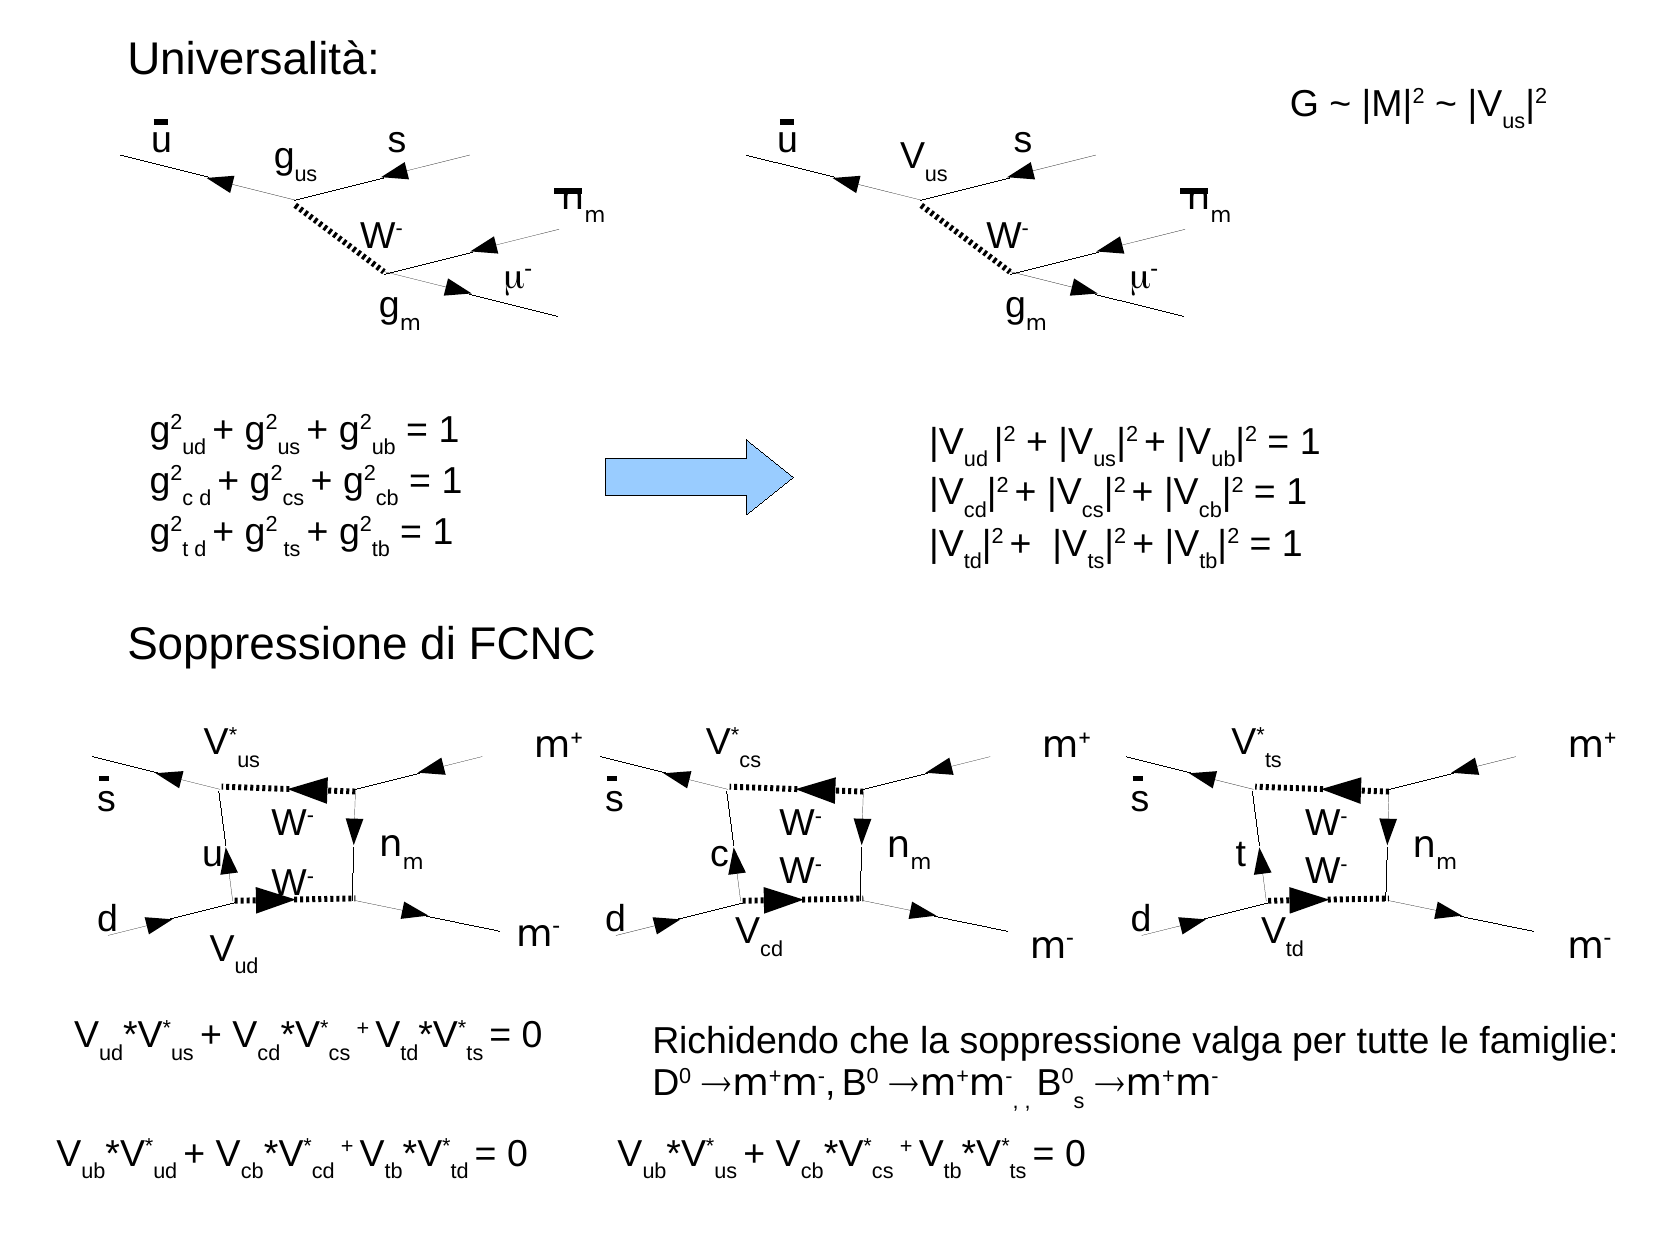

Universalità:
G ~ |M|2 ~ |Vus|2
u
s
u
s
gus
Vus
nm
nm
W-
W-
m-
m-
gm
gm
 g2ud + g2us + g2ub = 1
 g2c d + g2cs + g2cb = 1
 g2t d + g2 ts + g2tb = 1
 |Vud |2 + |Vus|2 + |Vub|2 = 1
 |Vcd|2 + |Vcs|2 + |Vcb|2 = 1
 |Vtd|2 + |Vts|2 + |Vtb|2 = 1
Soppressione di FCNC
V*us
V*cs
V*ts
m+
m+
m+
s
s
s
W-
W-
W-
nm
nm
nm
u
c
t
W-
W-
W-
d
d
d
Vcd
Vtd
m-
Vud
m-
m-
Vud*V*us + Vcd*V*cs + Vtd*V*ts = 0
Richidendo che la soppressione valga per tutte le famiglie:
D0 m+m-, B0 m+m-, , B0s m+m-
Vub*V*ud + Vcb*V*cd + Vtb*V*td = 0
Vub*V*us + Vcb*V*cs + Vtb*V*ts = 0